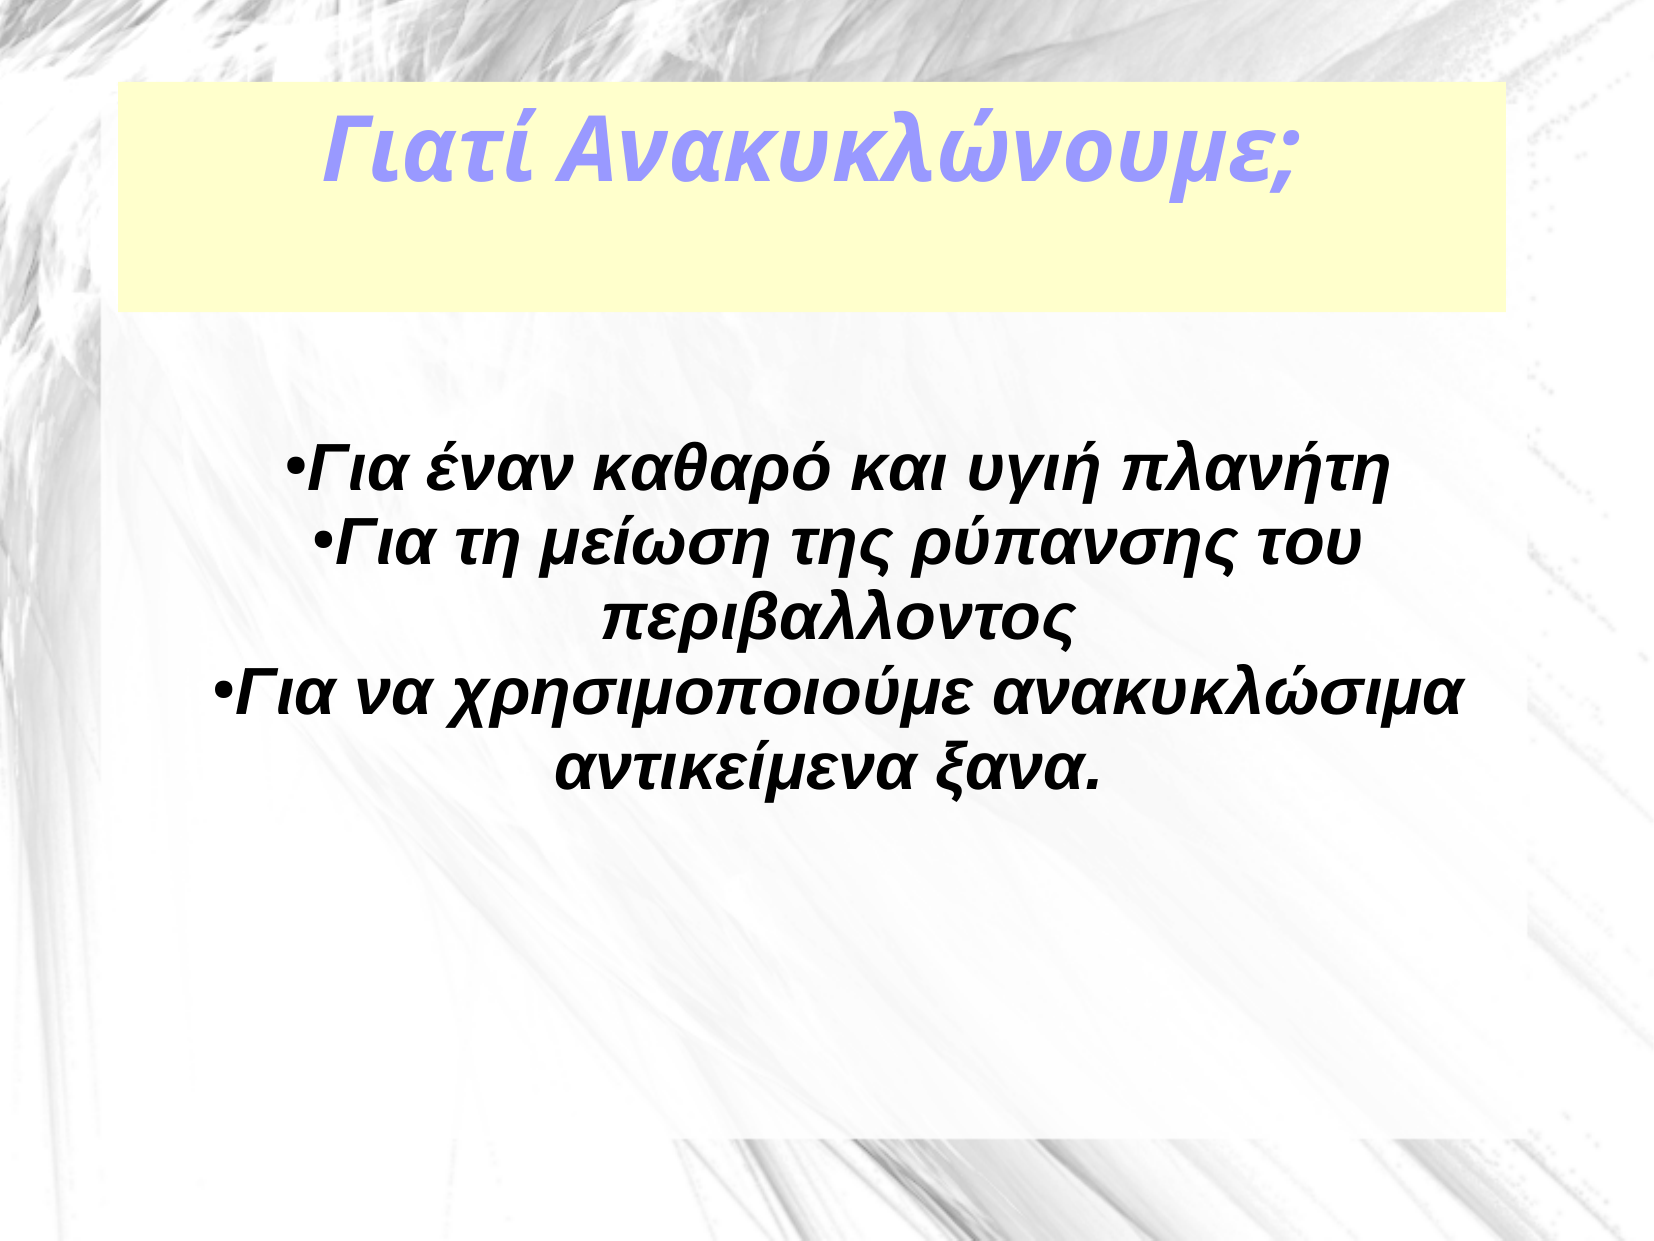

# Γιατί Ανακυκλώνουμε;
Για έναν καθαρό και υγιή πλανήτη
Για τη μείωση της ρύπανσης του περιβαλλοντος
Για να χρησιμοποιούμε ανακυκλώσιμα αντικείμενα ξανα.